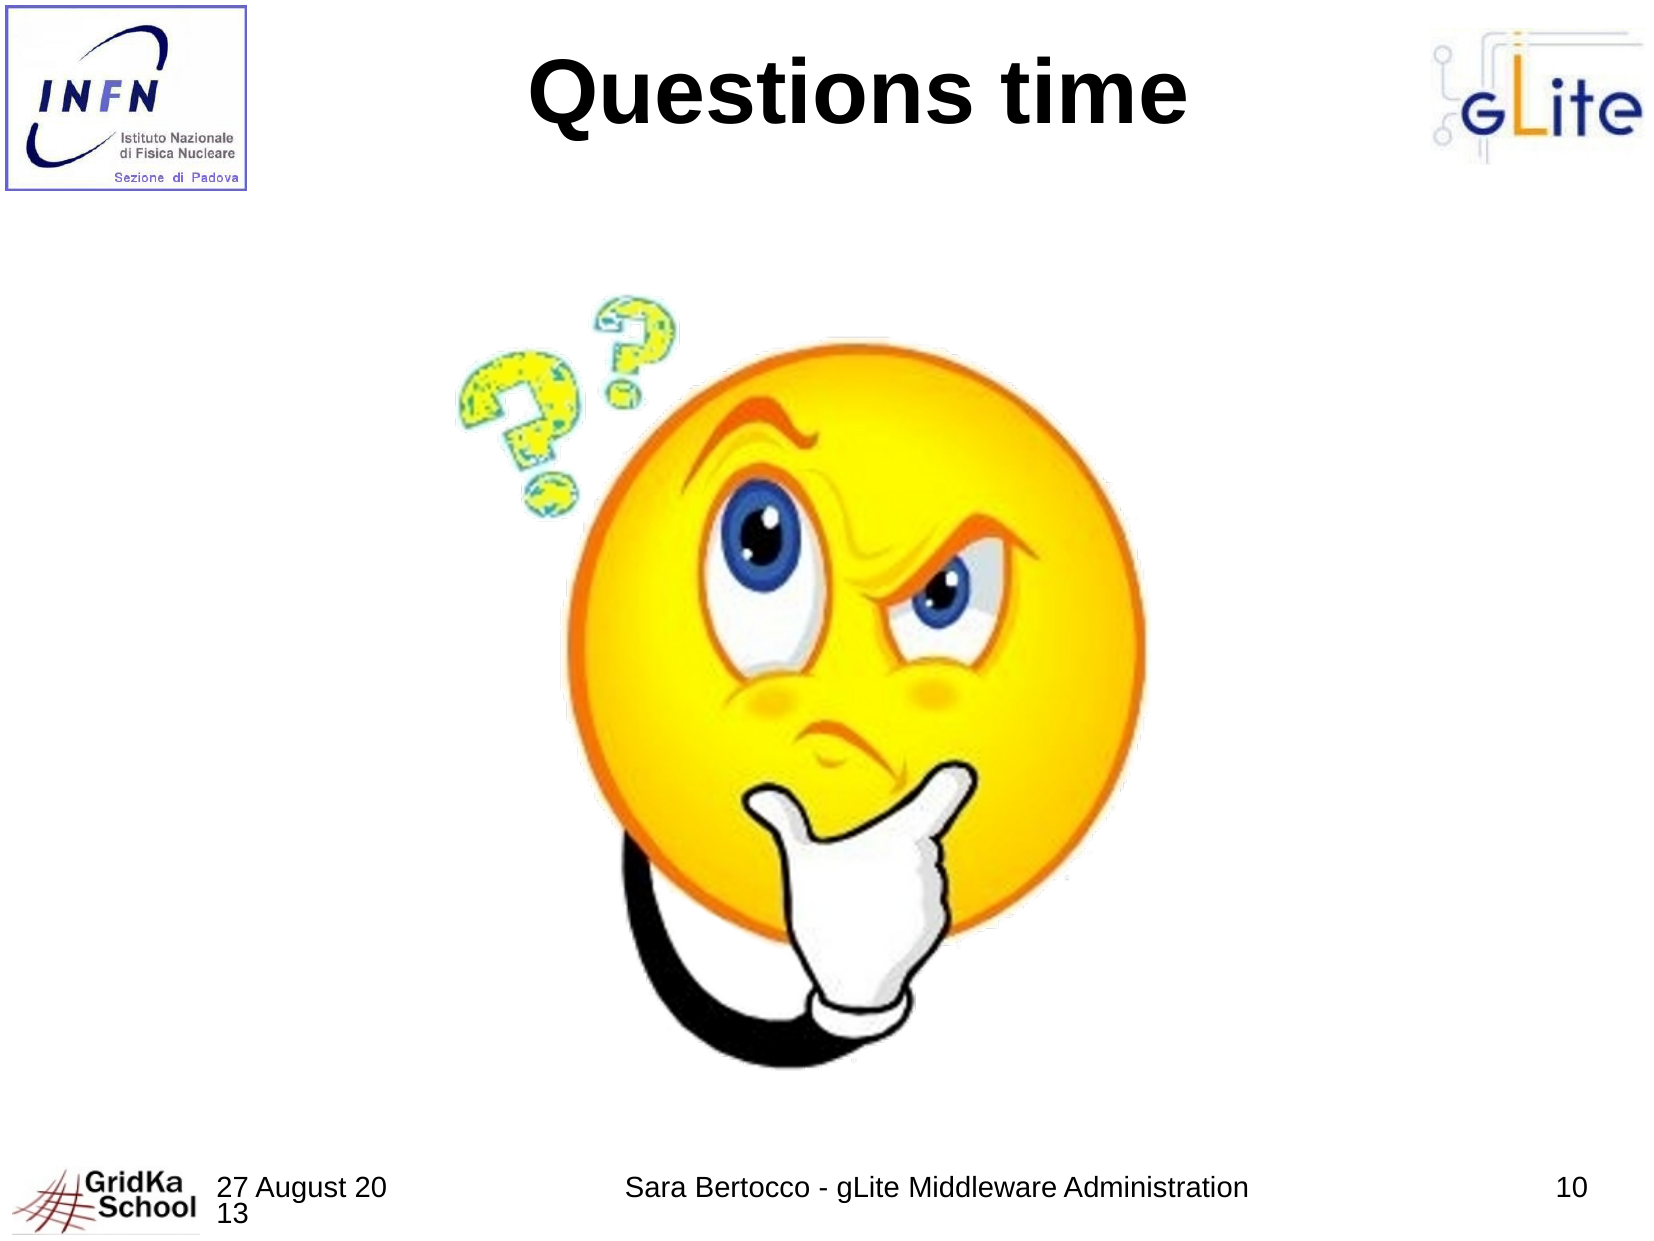

# Questions time
27 August 2013
Sara Bertocco - gLite Middleware Administration
10